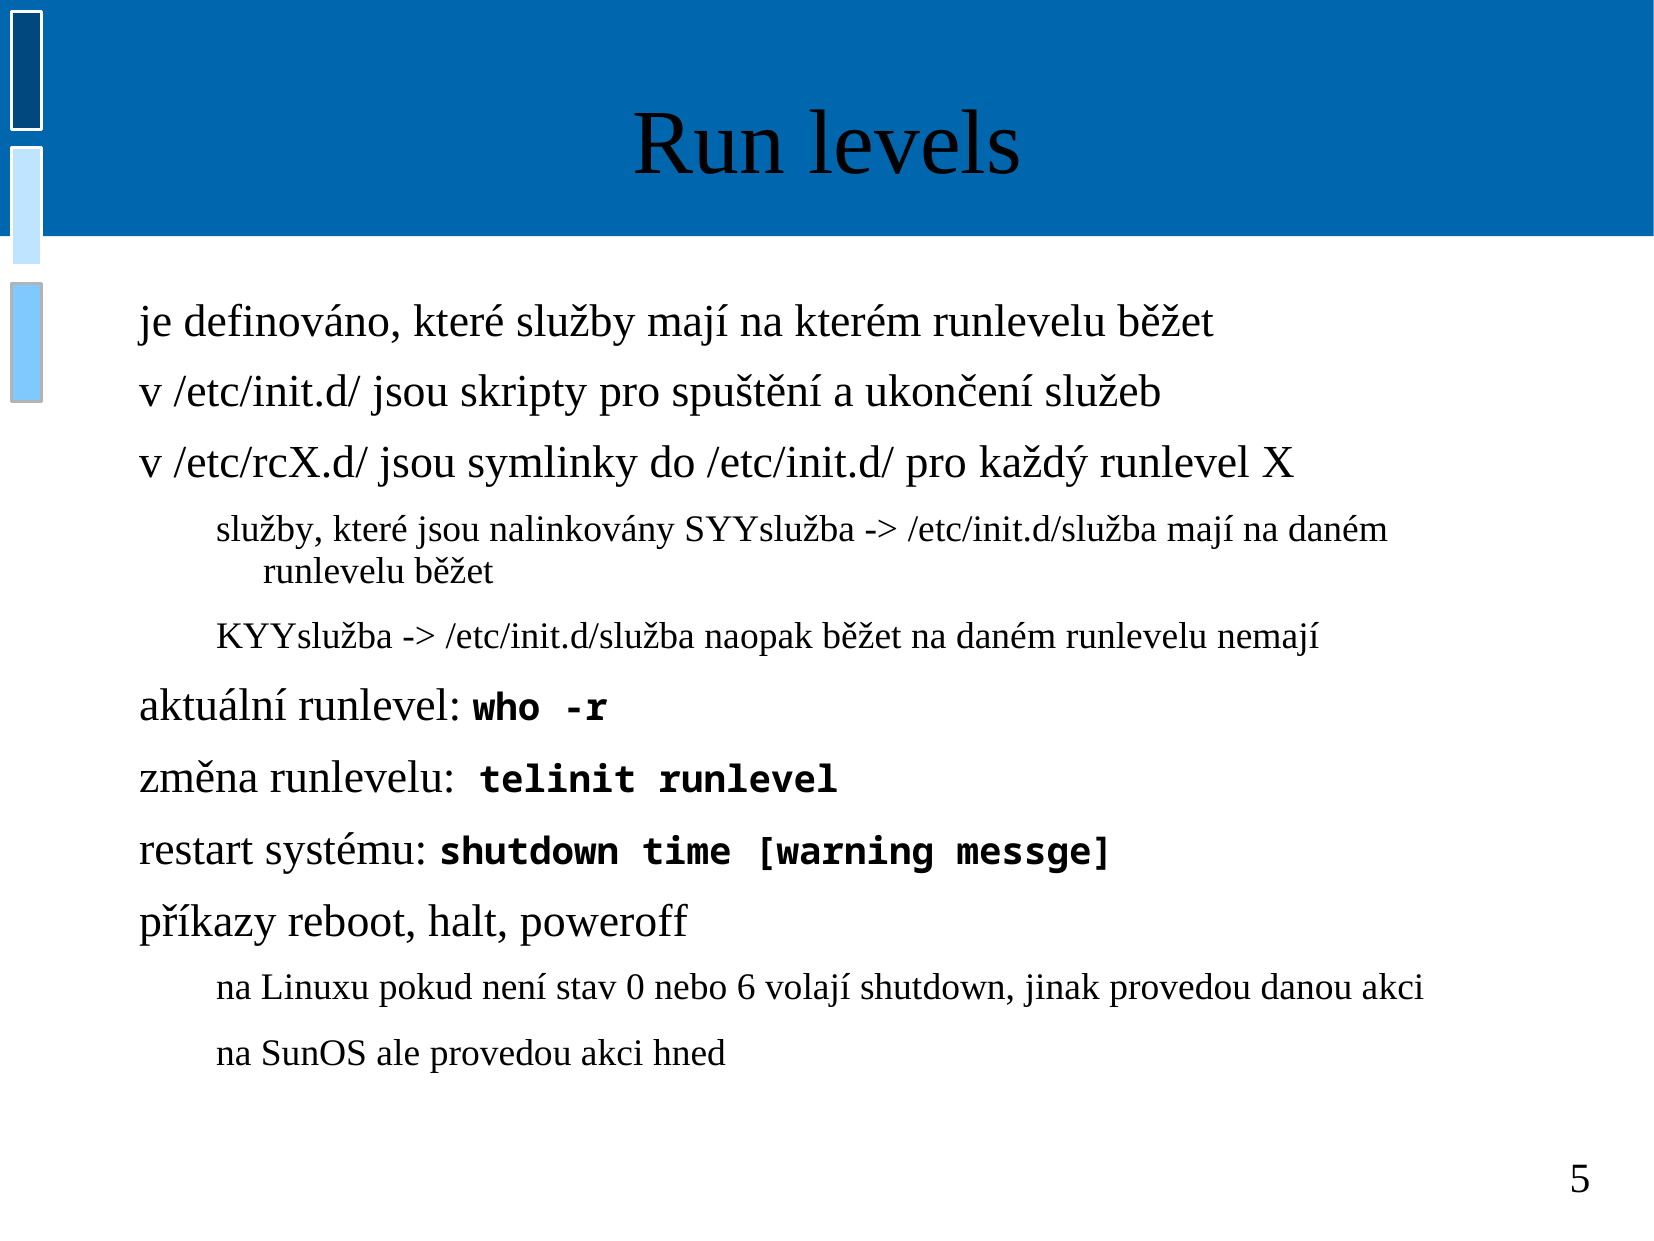

# Run levels
je definováno, které služby mají na kterém runlevelu běžet
v /etc/init.d/ jsou skripty pro spuštění a ukončení služeb
v /etc/rcX.d/ jsou symlinky do /etc/init.d/ pro každý runlevel X
služby, které jsou nalinkovány SYYslužba -> /etc/init.d/služba mají na daném runlevelu běžet
KYYslužba -> /etc/init.d/služba naopak běžet na daném runlevelu nemají
aktuální runlevel: who -r
změna runlevelu: telinit runlevel
restart systému: shutdown time [warning messge]
příkazy reboot, halt, poweroff
na Linuxu pokud není stav 0 nebo 6 volají shutdown, jinak provedou danou akci
na SunOS ale provedou akci hned